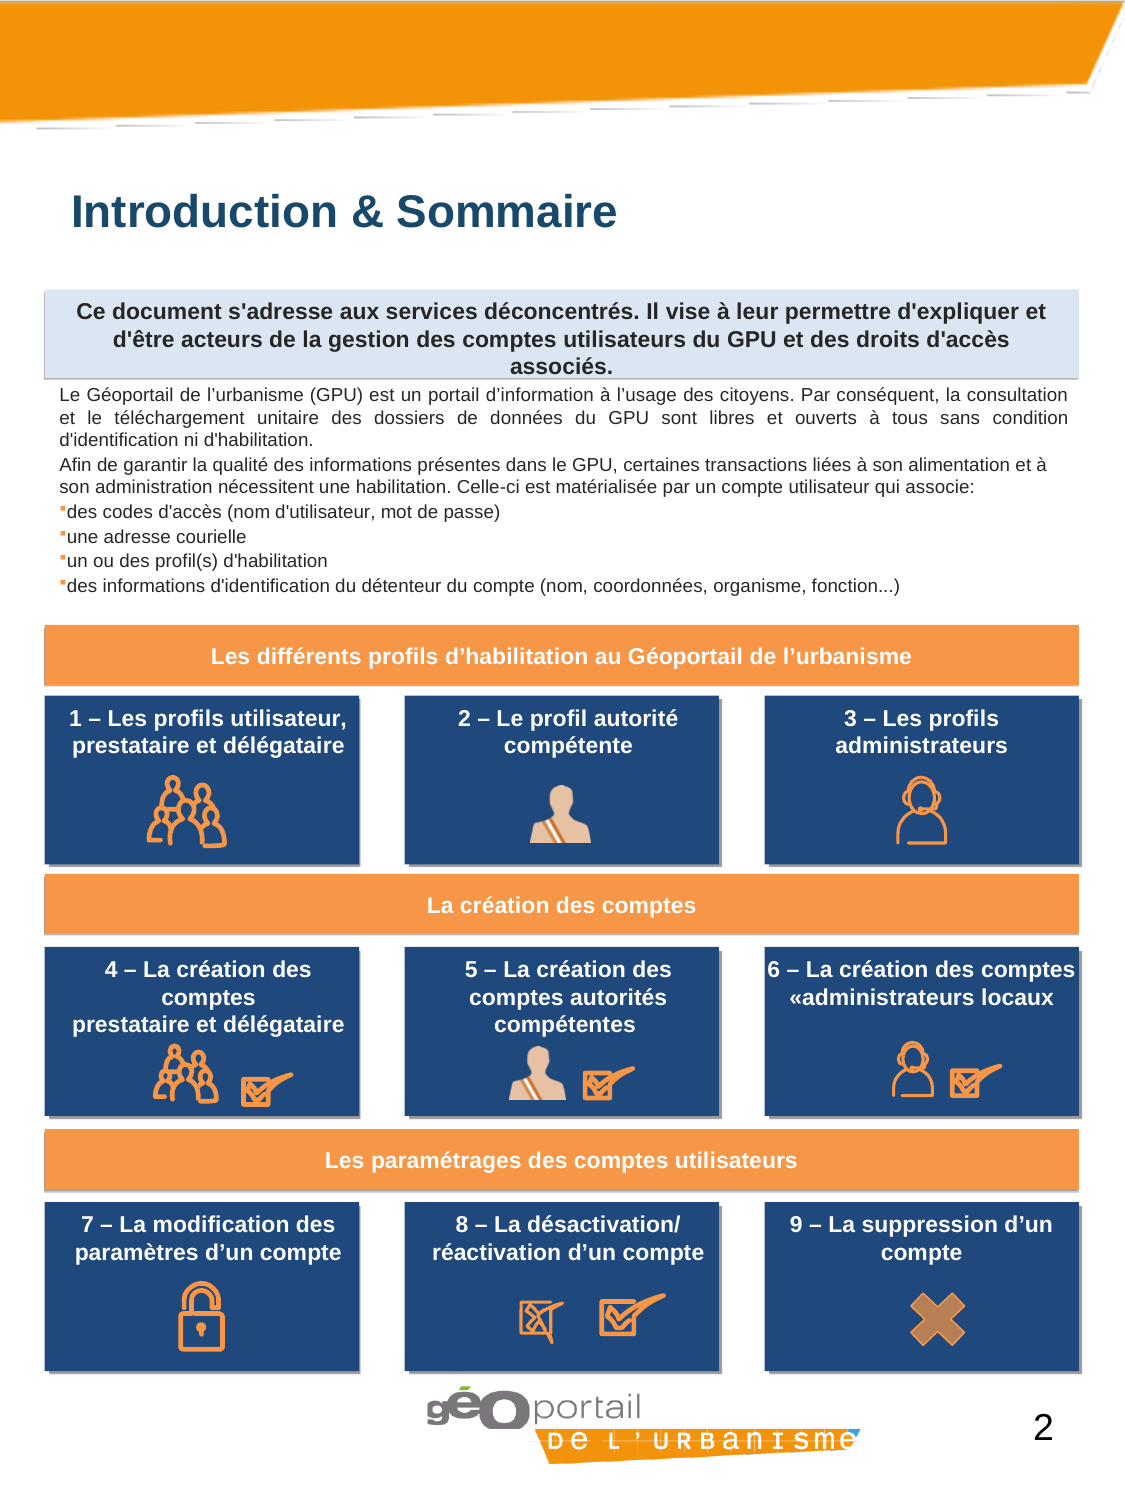

# Introduction & Sommaire
Ce document s'adresse aux services déconcentrés. Il vise à leur permettre d'expliquer et d'être acteurs de la gestion des comptes utilisateurs du GPU et des droits d'accès associés.
Le Géoportail de l’urbanisme (GPU) est un portail d’information à l’usage des citoyens. Par conséquent, la consultation et le téléchargement unitaire des dossiers de données du GPU sont libres et ouverts à tous sans condition d'identification ni d'habilitation.
Afin de garantir la qualité des informations présentes dans le GPU, certaines transactions liées à son alimentation et à son administration nécessitent une habilitation. Celle-ci est matérialisée par un compte utilisateur qui associe:
des codes d'accès (nom d'utilisateur, mot de passe)
une adresse courielle
un ou des profil(s) d'habilitation
des informations d'identification du détenteur du compte (nom, coordonnées, organisme, fonction...)
Les différents profils d’habilitation au Géoportail de l’urbanisme
1 – Les profils utilisateur, prestataire et délégataire
2 – Le profil autorité compétente
3 – Les profils administrateurs
La création des comptes
4 – La création des comptes prestataire et délégataire
5 – La création des comptes autorités compétentes
6 – La création des comptes «administrateurs locaux
Les paramétrages des comptes utilisateurs
7 – La modification des paramètres d’un compte
8 – La désactivation/ réactivation d’un compte
9 – La suppression d’un compte